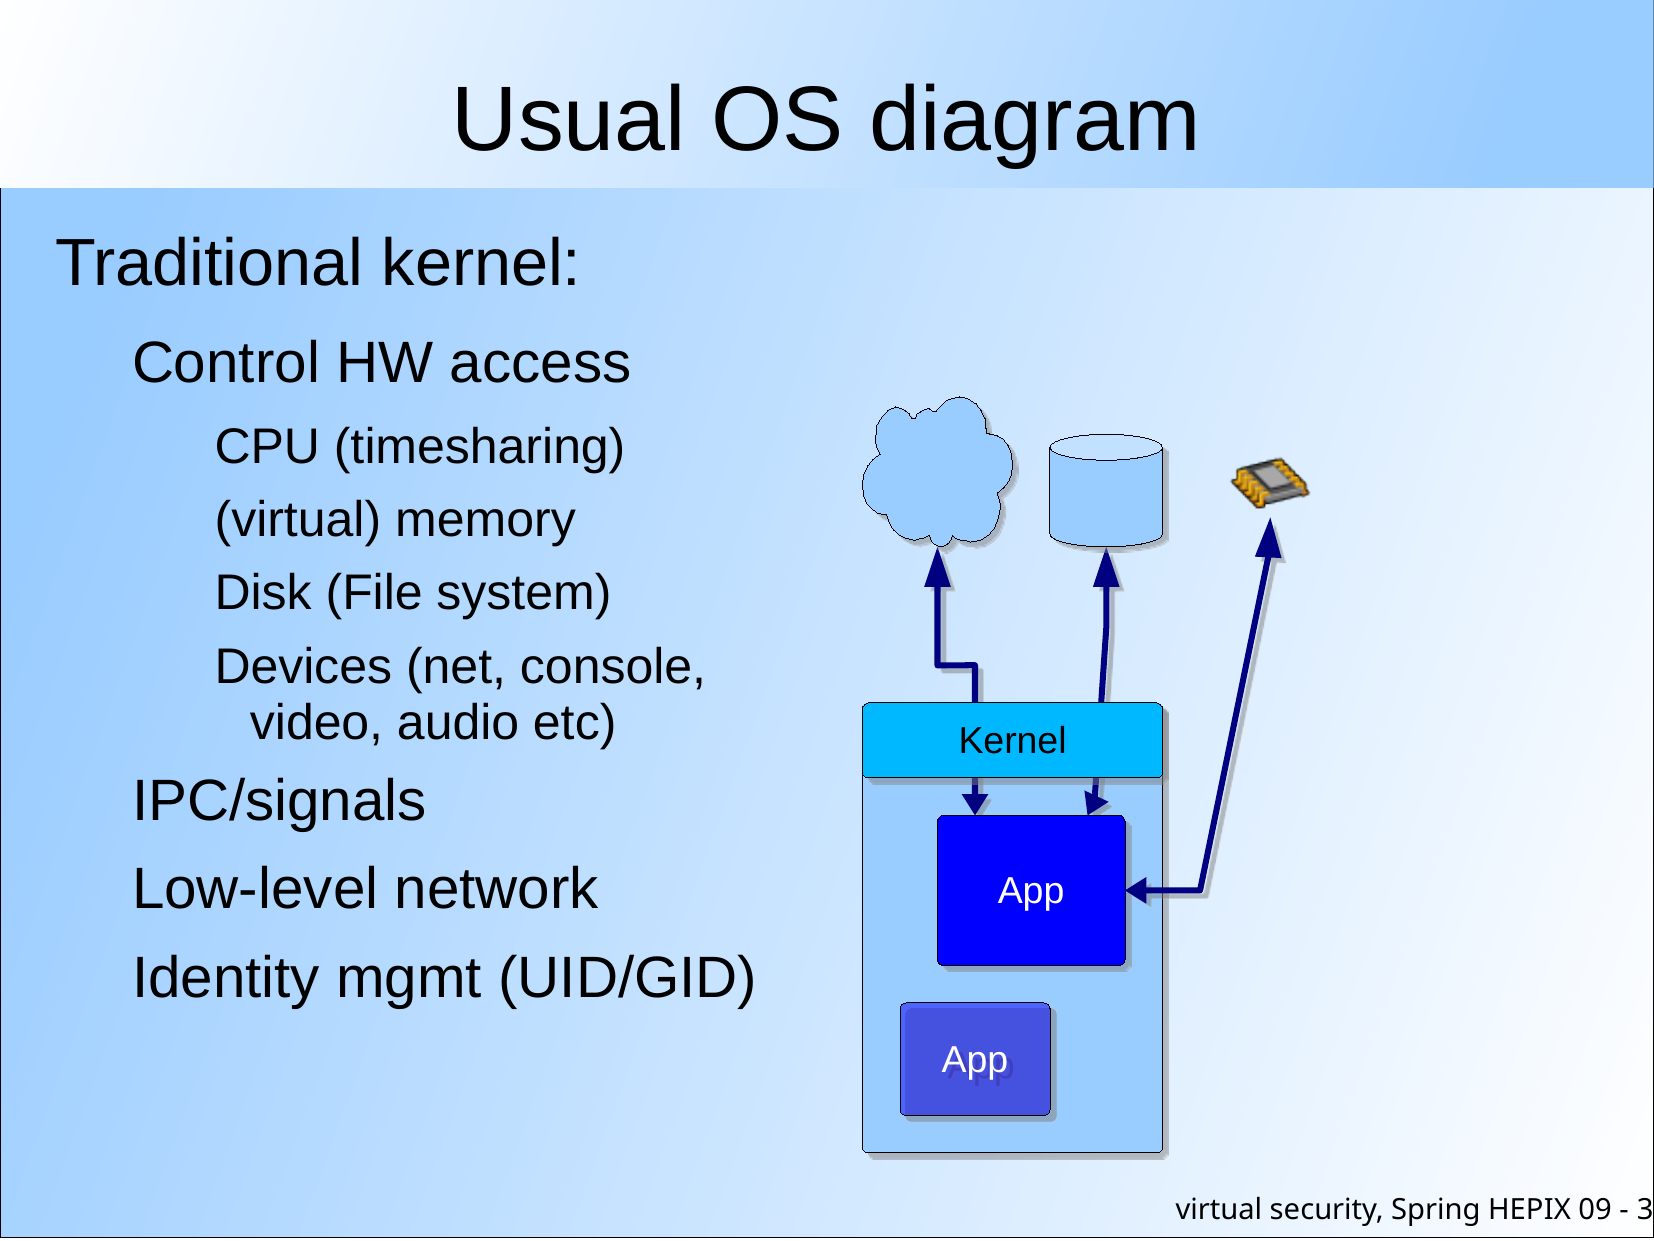

# Usual OS diagram
Traditional kernel:
Control HW access
CPU (timesharing)
(virtual) memory
Disk (File system)
Devices (net, console, video, audio etc)
IPC/signals
Low-level network
Identity mgmt (UID/GID)
Kernel
App
App
3